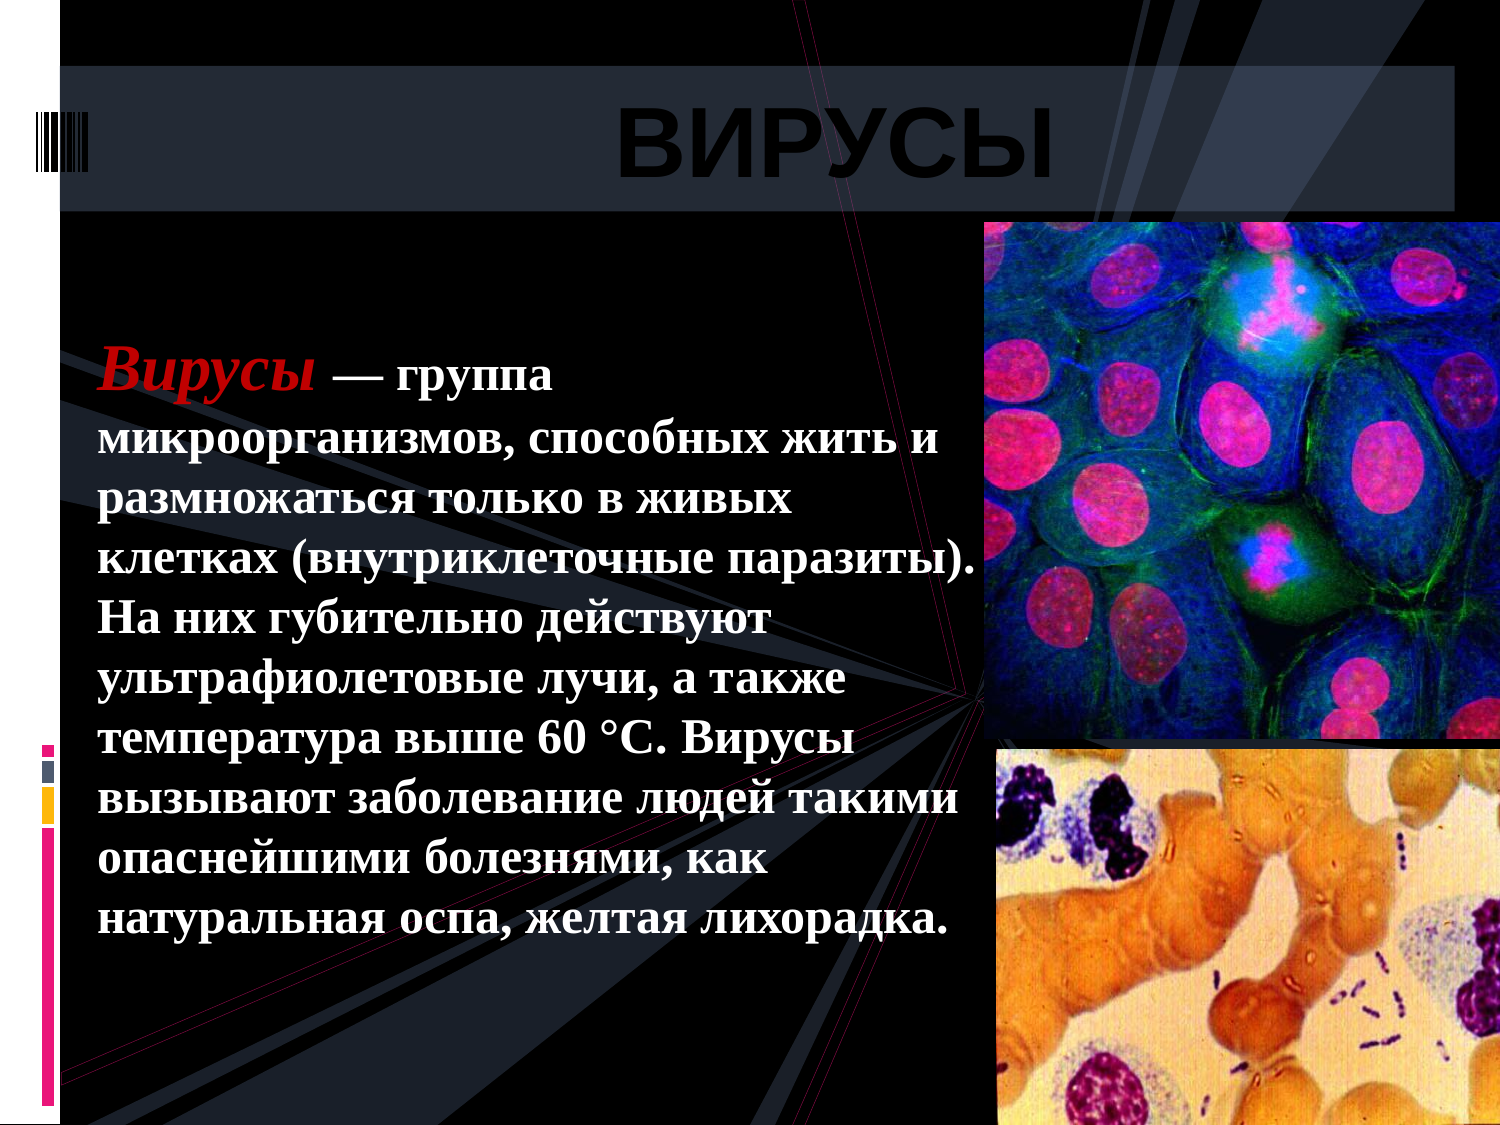

Вирусы
Вирусы — группа микроорганизмов, способных жить и размножаться только в живых клетках (внутриклеточные паразиты). На них губительно действуют ультрафиолетовые лучи, а также температура выше 60 °С. Вирусы вызывают заболевание людей такими опаснейшими болезнями, как натуральная оспа, желтая лихорадка.